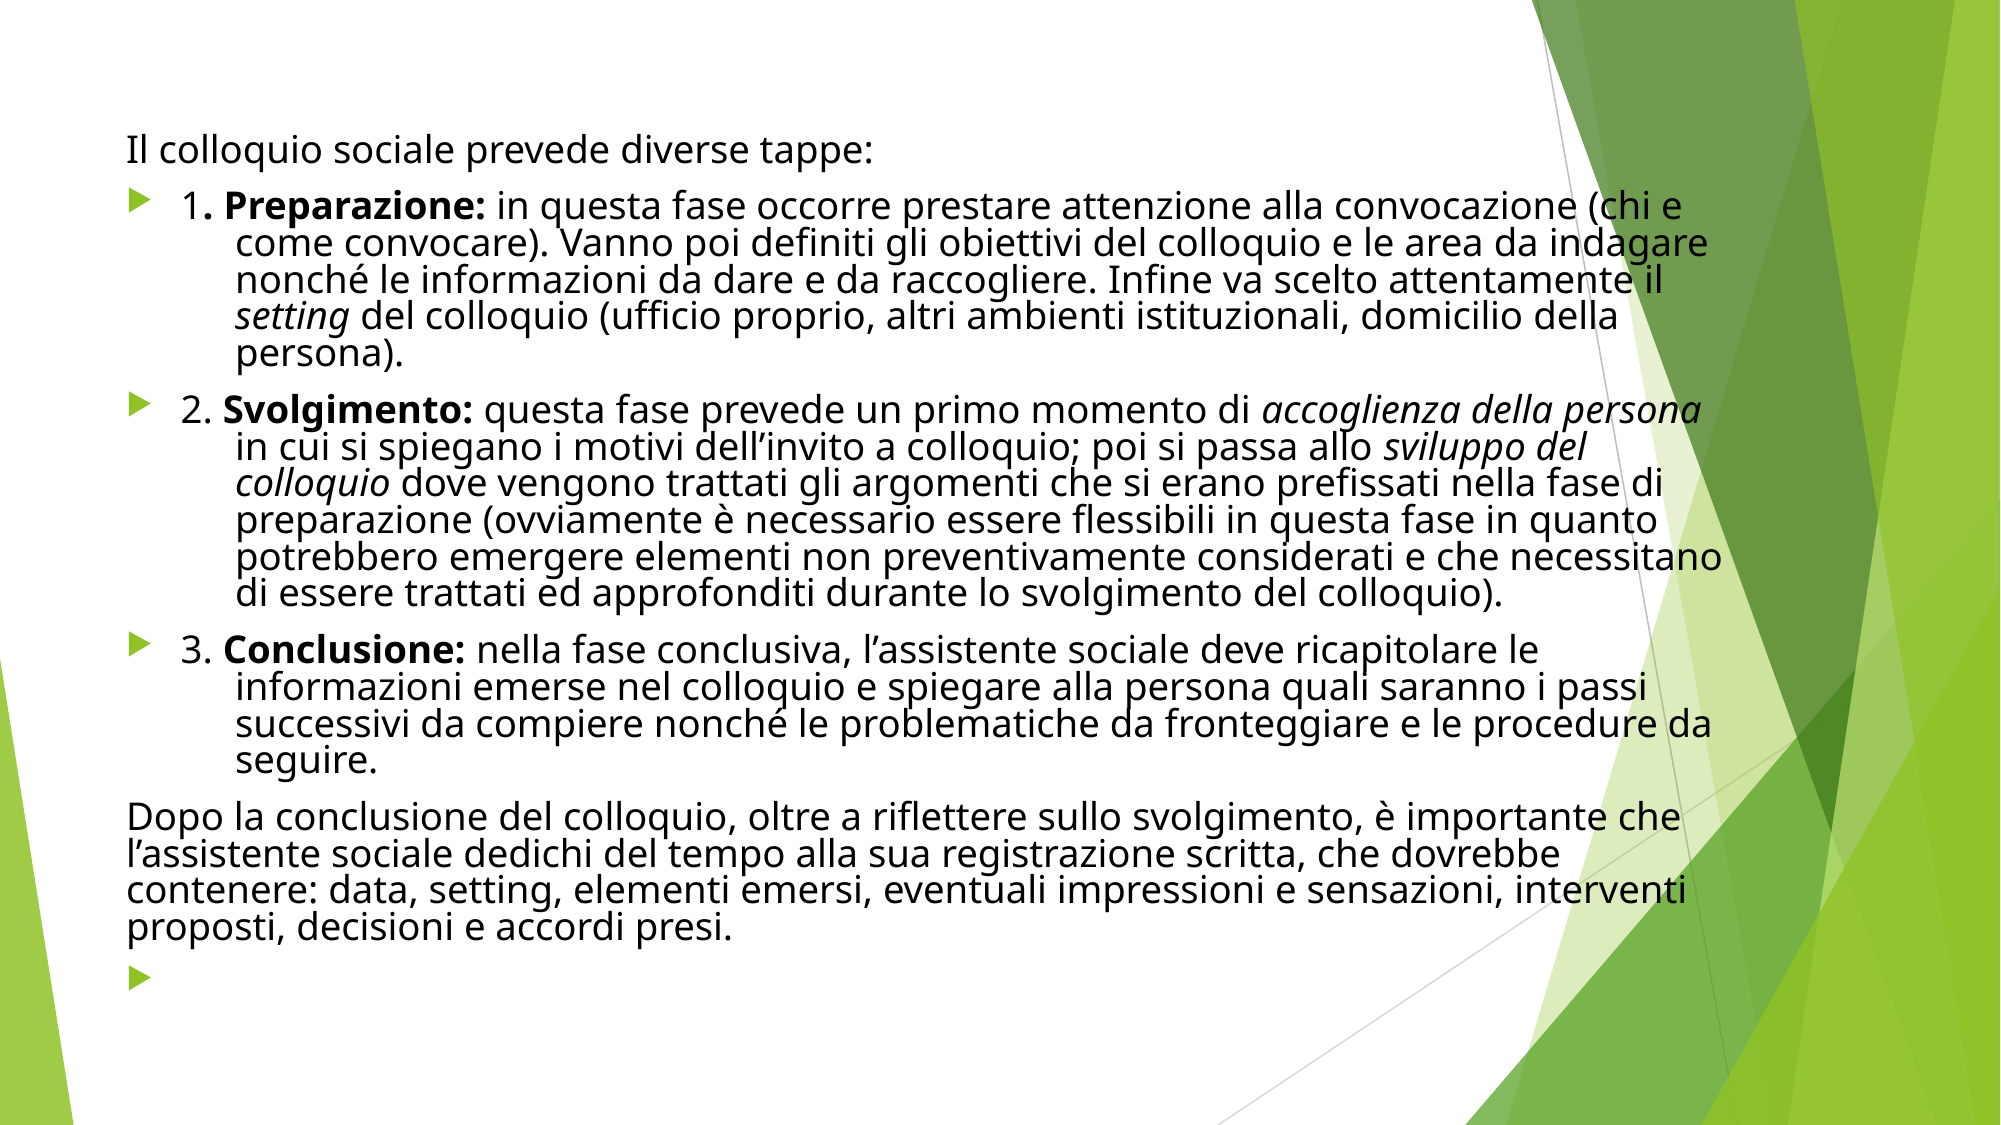

# Il colloquio sociale prevede diverse tappe:
1. Preparazione: in questa fase occorre prestare attenzione alla convocazione (chi e come convocare). Vanno poi definiti gli obiettivi del colloquio e le area da indagare nonché le informazioni da dare e da raccogliere. Infine va scelto attentamente il setting del colloquio (ufficio proprio, altri ambienti istituzionali, domicilio della persona).
2. Svolgimento: questa fase prevede un primo momento di accoglienza della persona in cui si spiegano i motivi dell’invito a colloquio; poi si passa allo sviluppo del colloquio dove vengono trattati gli argomenti che si erano prefissati nella fase di preparazione (ovviamente è necessario essere flessibili in questa fase in quanto potrebbero emergere elementi non preventivamente considerati e che necessitano di essere trattati ed approfonditi durante lo svolgimento del colloquio).
3. Conclusione: nella fase conclusiva, l’assistente sociale deve ricapitolare le informazioni emerse nel colloquio e spiegare alla persona quali saranno i passi successivi da compiere nonché le problematiche da fronteggiare e le procedure da seguire.
Dopo la conclusione del colloquio, oltre a riflettere sullo svolgimento, è importante che l’assistente sociale dedichi del tempo alla sua registrazione scritta, che dovrebbe contenere: data, setting, elementi emersi, eventuali impressioni e sensazioni, interventi proposti, decisioni e accordi presi.